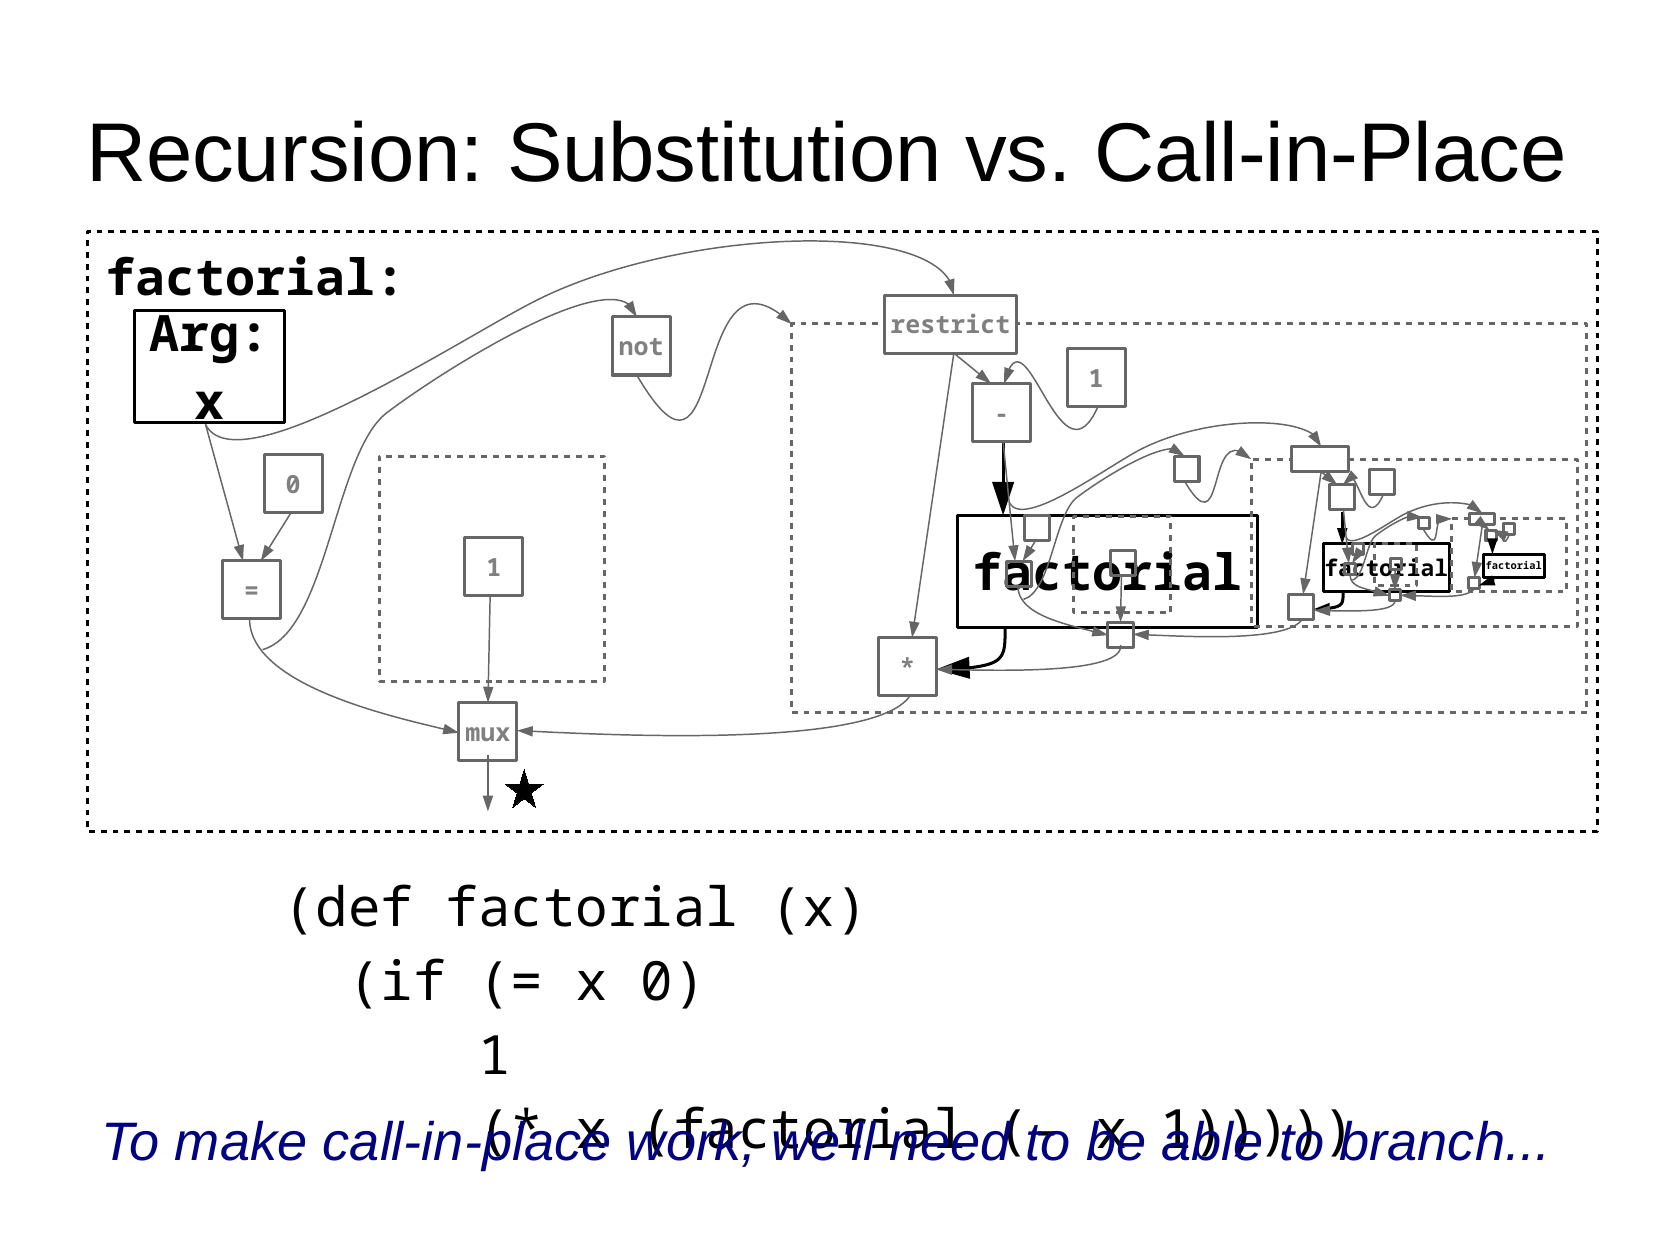

# Recursion: Substitution vs. Call-in-Place
factorial:
restrict
not
1
-
0
1
=
*
mux
Arg:
x
factorial
factorial
factorial
(def factorial (x)
 (if (= x 0)
 1
 (* x (factorial (- x 1)))))
To make call-in-place work, we'll need to be able to branch...